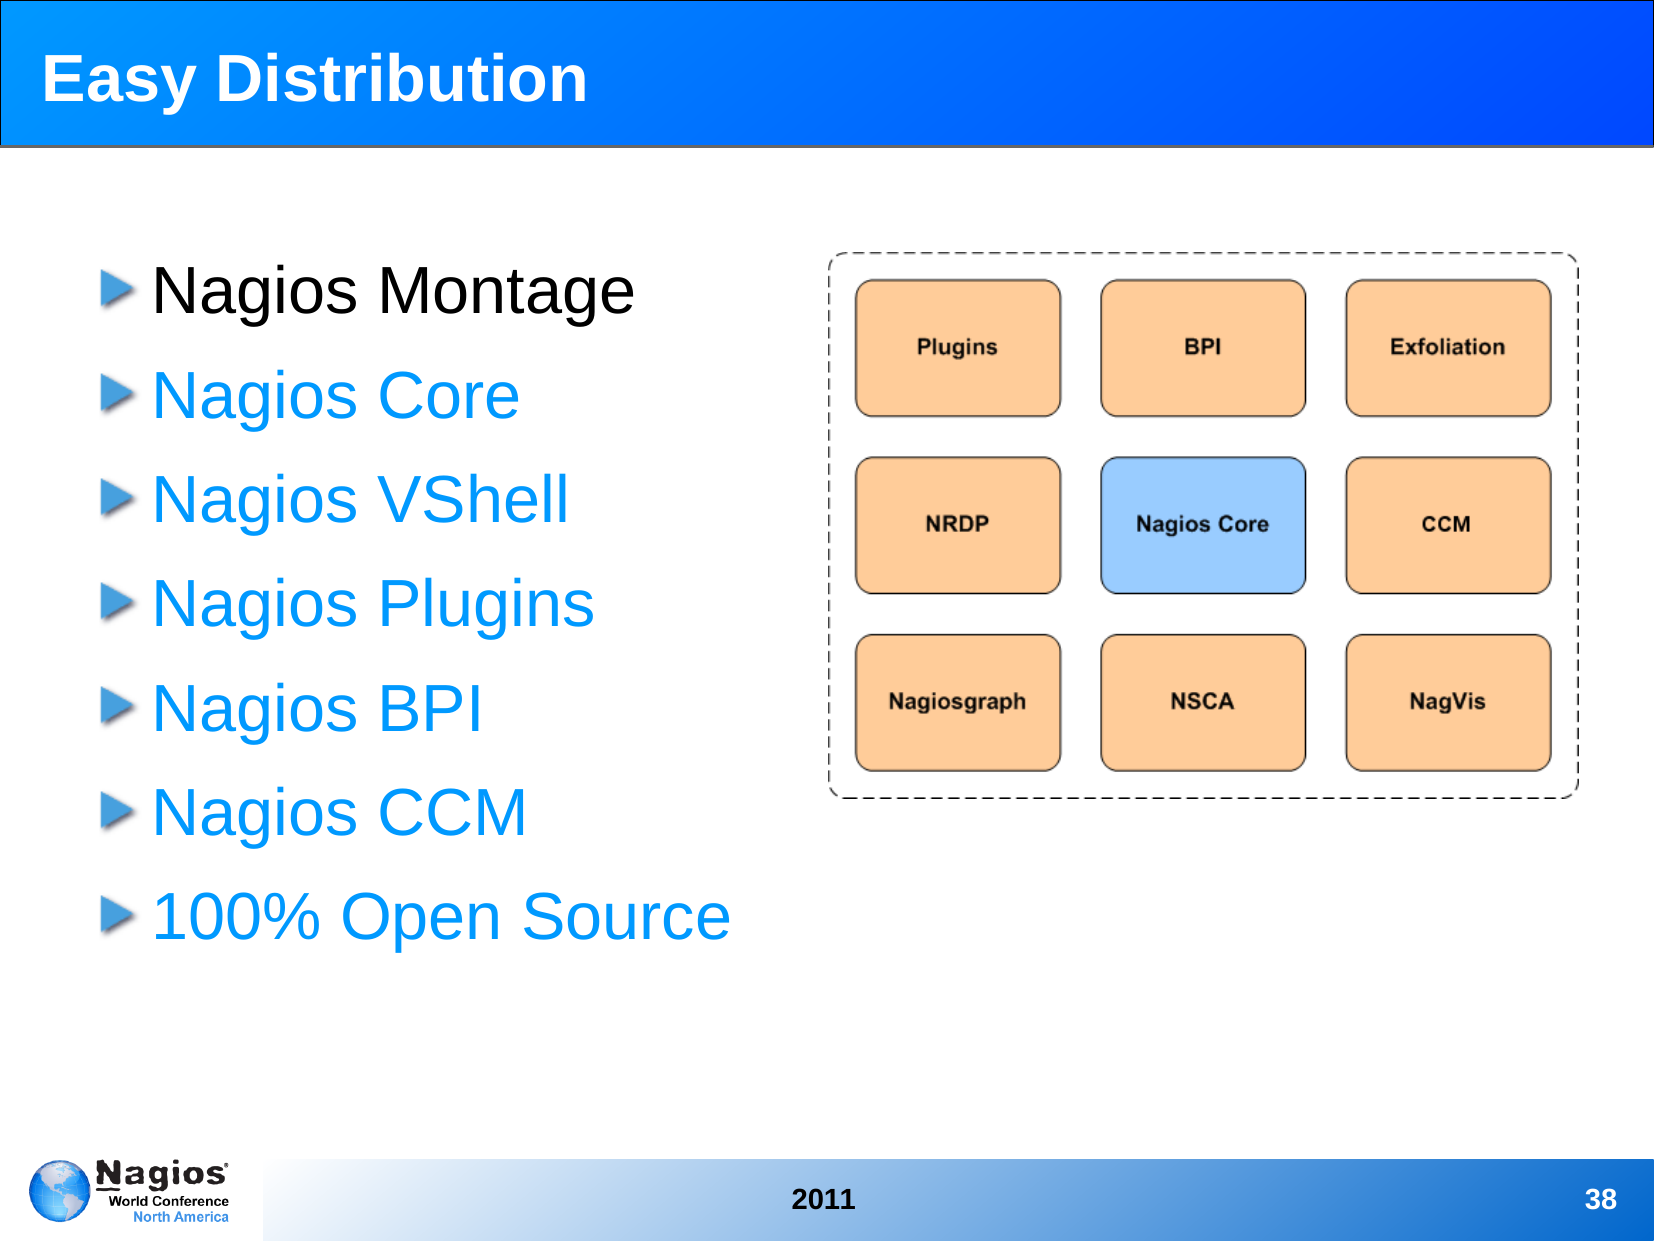

# Easy Distribution
Nagios Montage
Nagios Core
Nagios VShell
Nagios Plugins
Nagios BPI
Nagios CCM
100% Open Source
2011
38